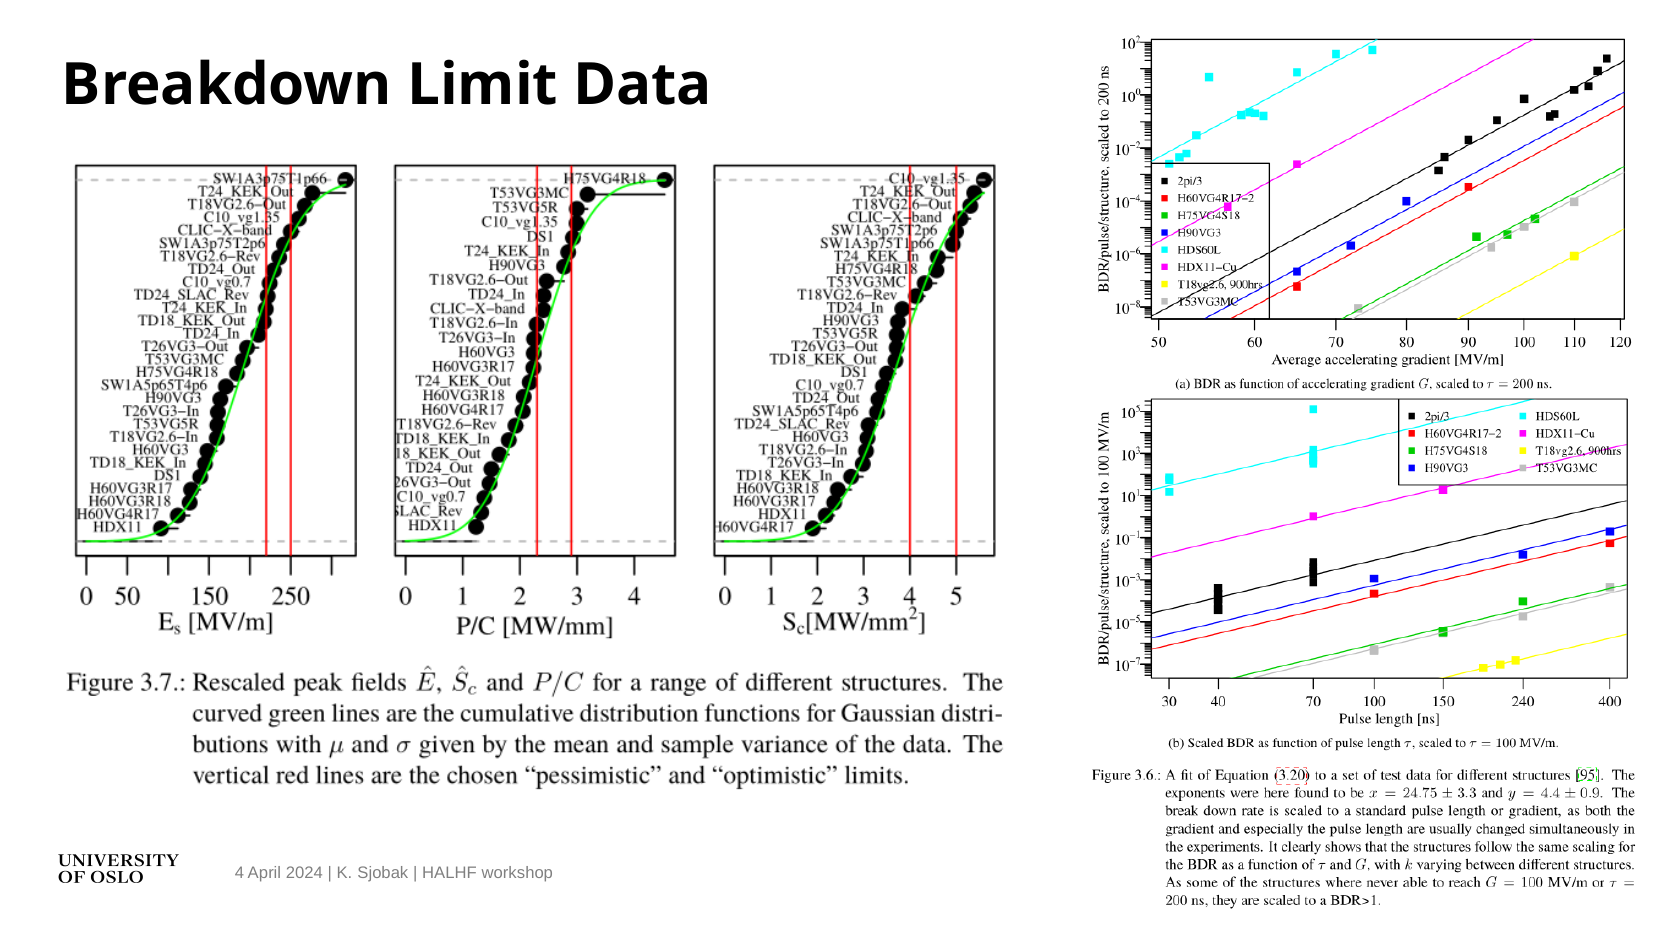

Breakdown Limit Data
12
4 April 2024 | K. Sjobak | HALHF workshop